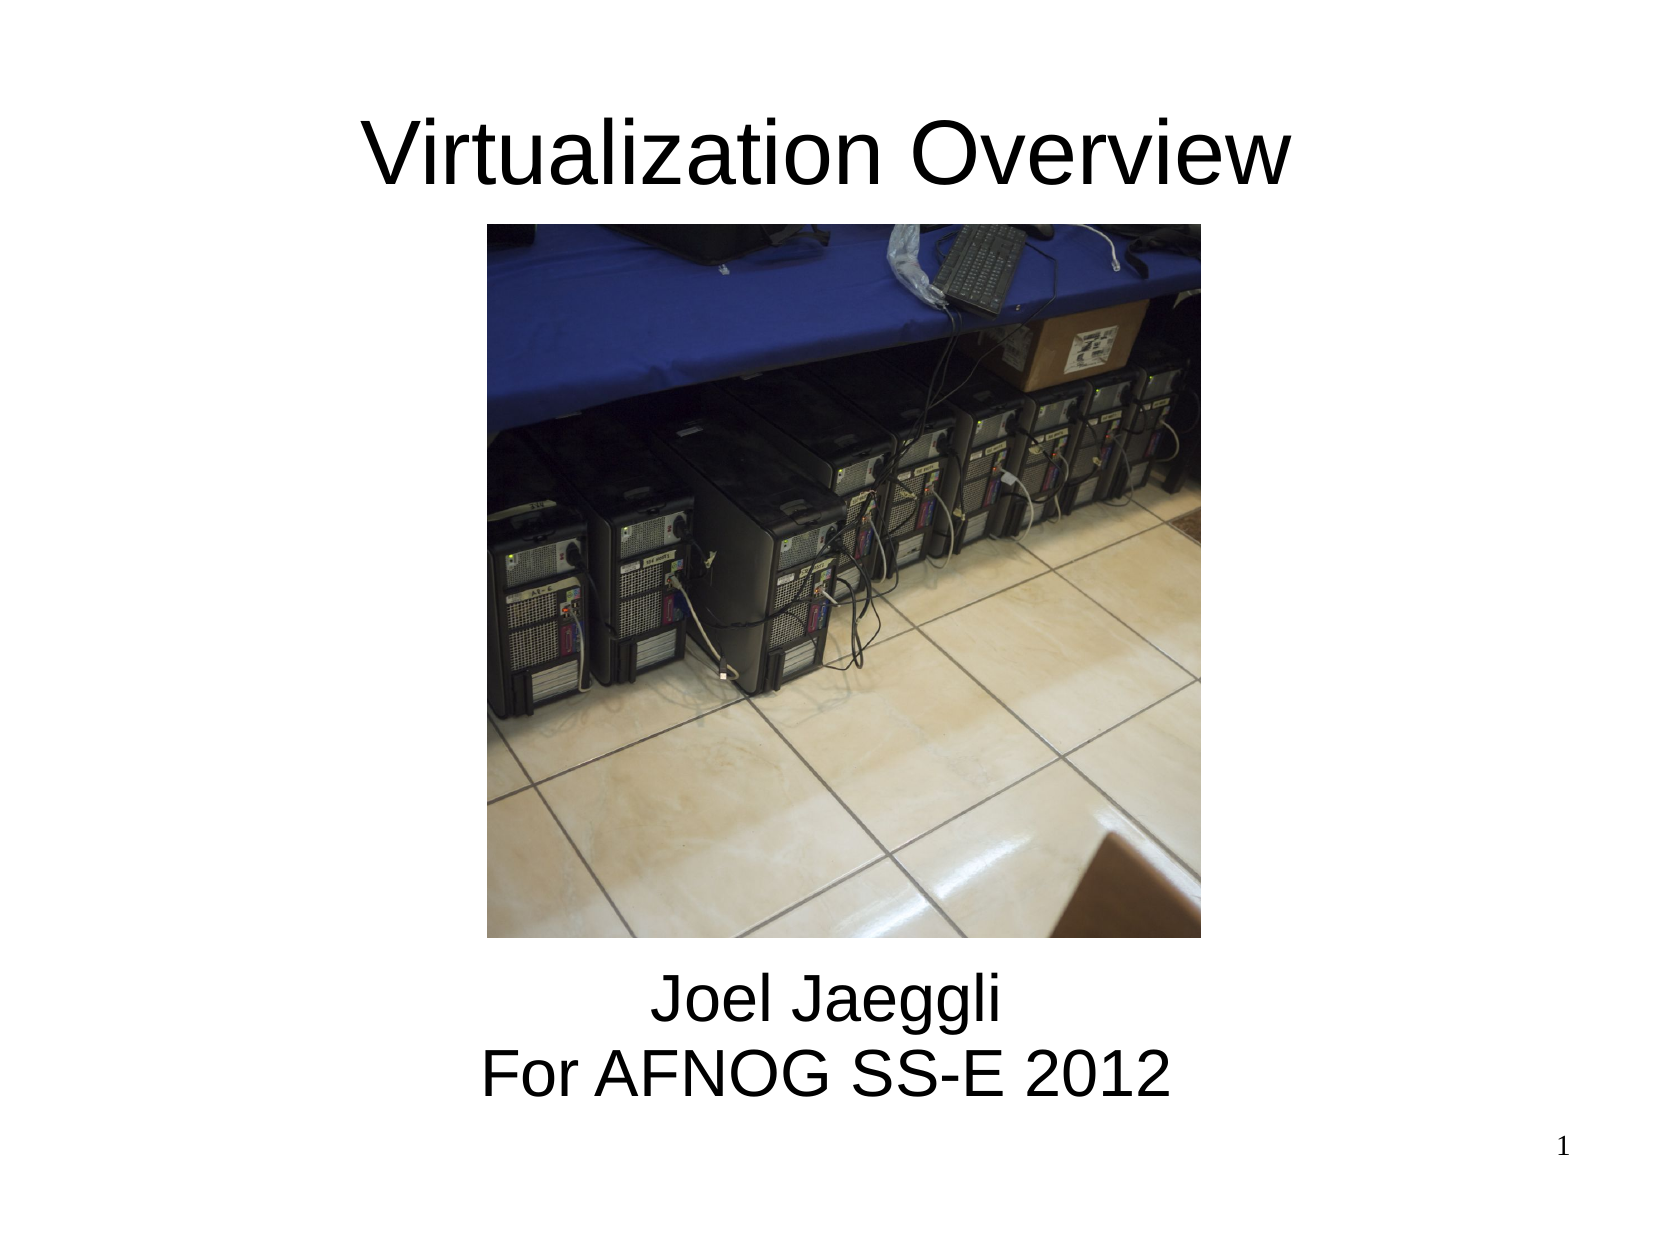

# Virtualization Overview
Joel Jaeggli
For AFNOG SS-E 2012
1